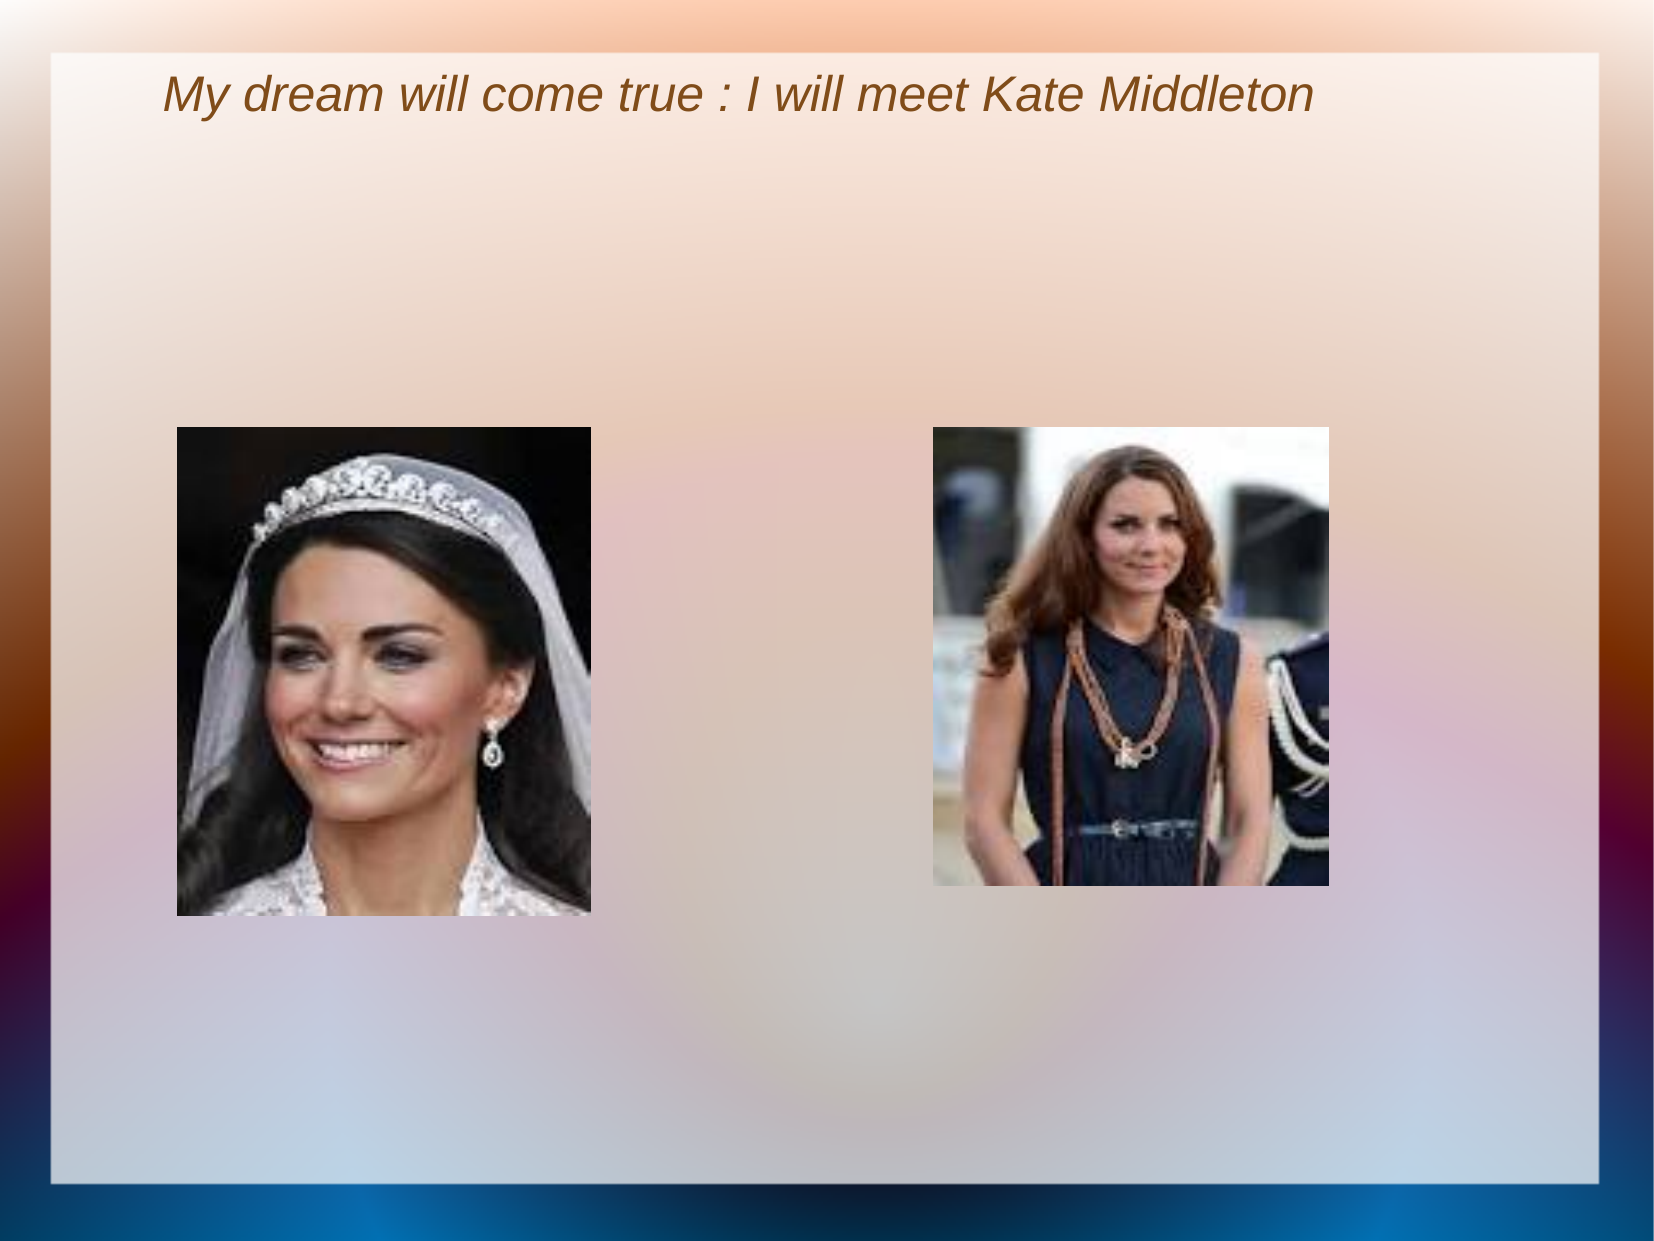

My dream will come true : I will meet Kate Middleton